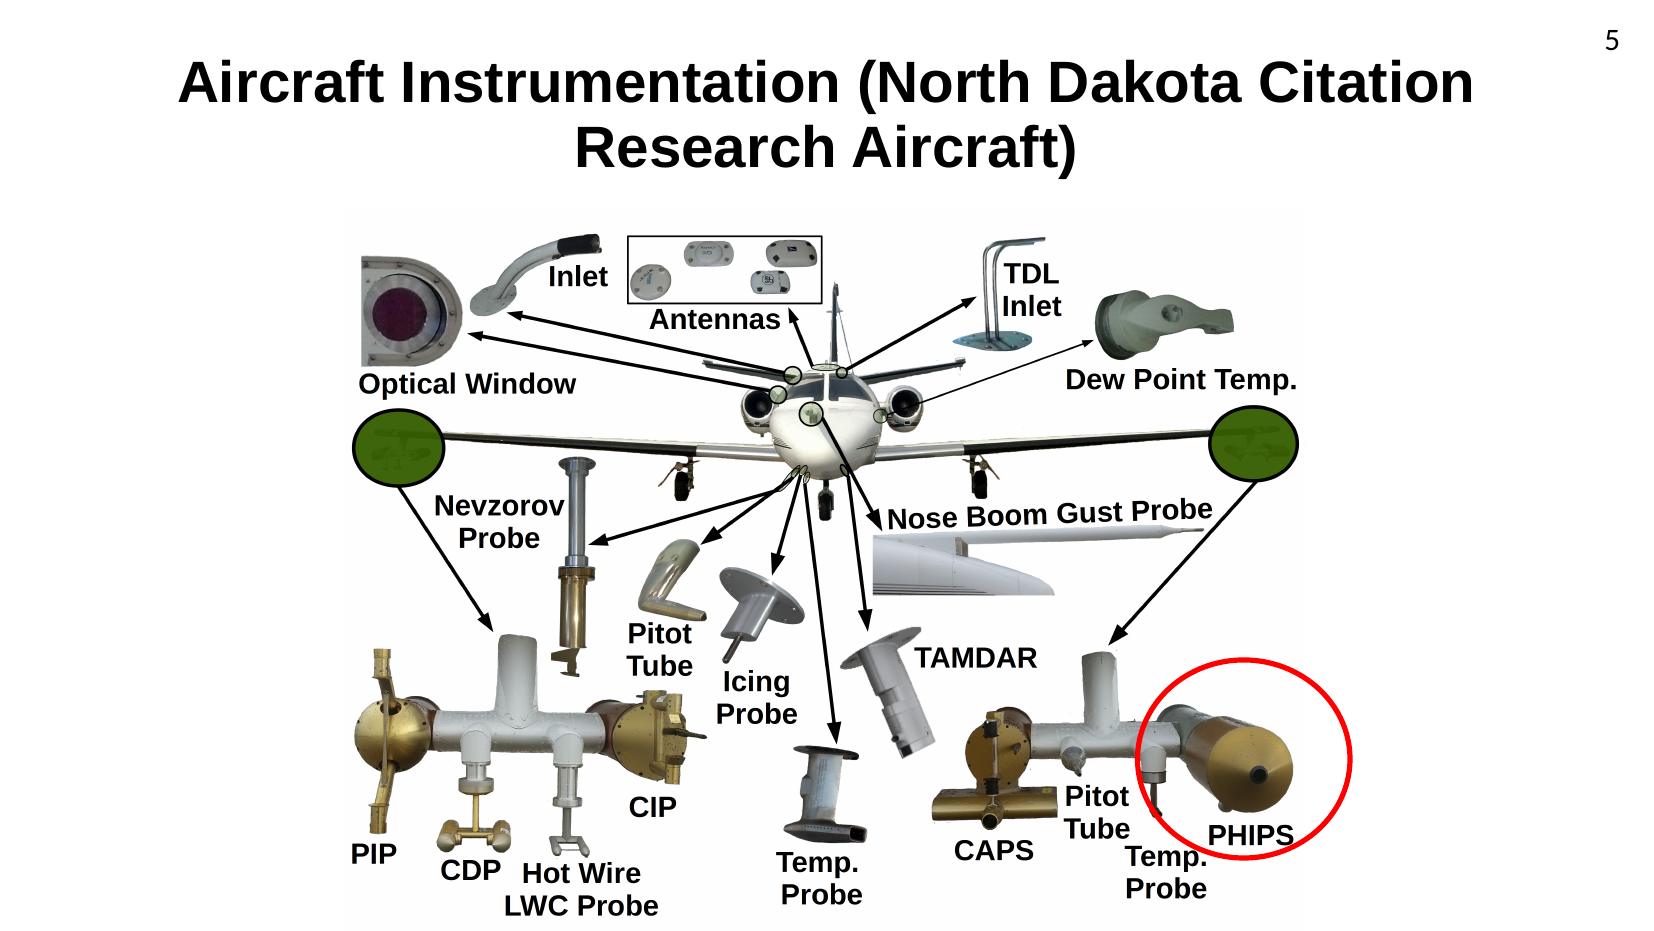

4
# Aircraft Instrumentation (North Dakota Citation Research Aircraft)